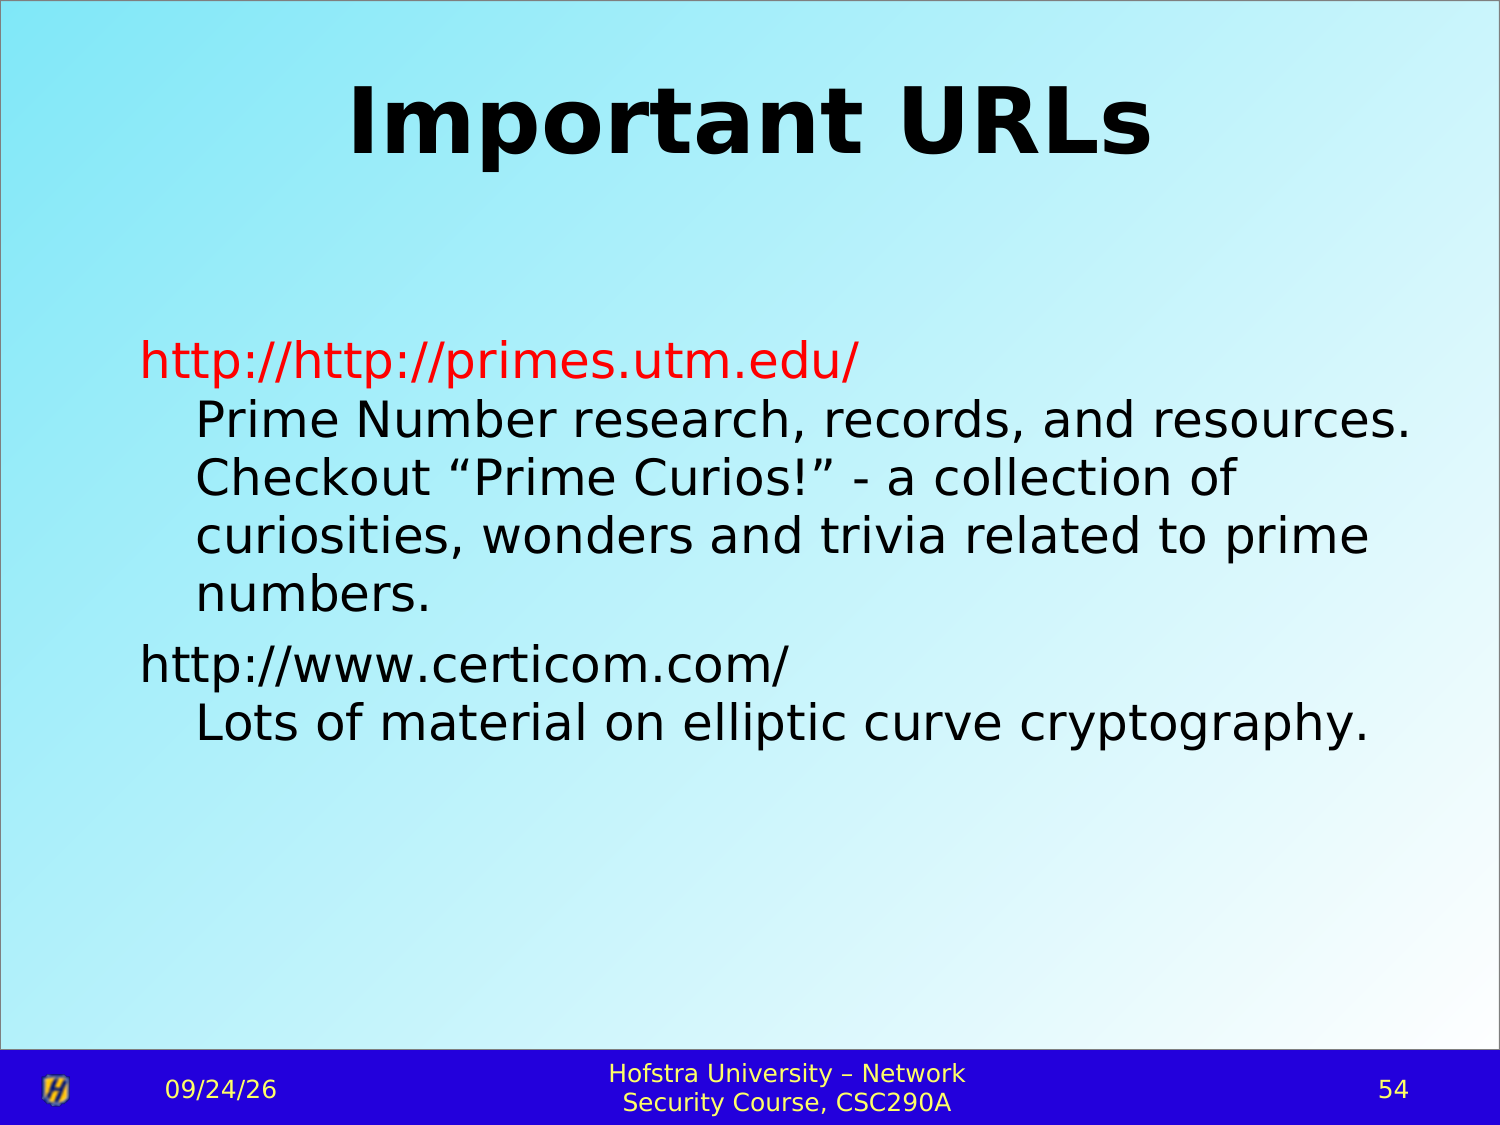

# Important URLs
http://http://primes.utm.edu/
Prime Number research, records, and resources. Checkout “Prime Curios!” - a collection of curiosities, wonders and trivia related to prime numbers.
http://www.certicom.com/
Lots of material on elliptic curve cryptography.
54